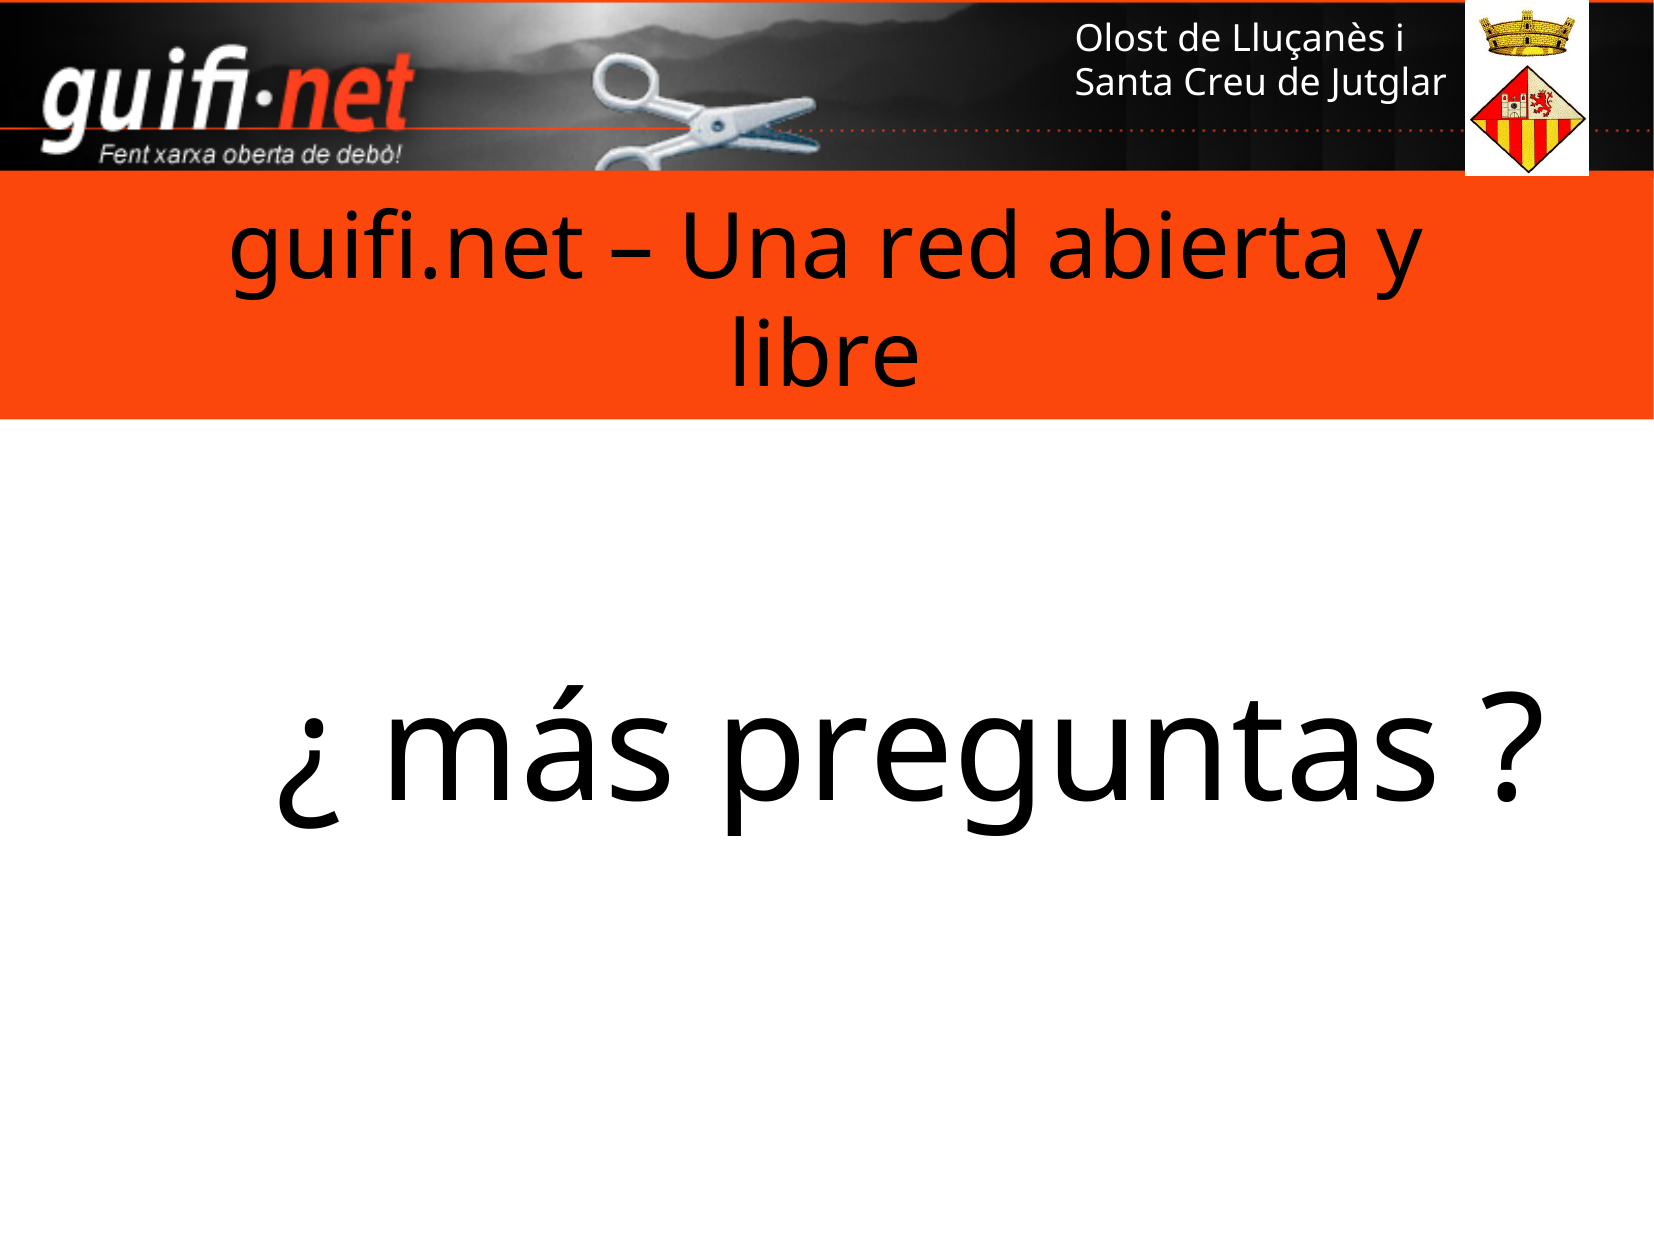

guifi.net – Una red abierta y libre
#
¿ más preguntas ?